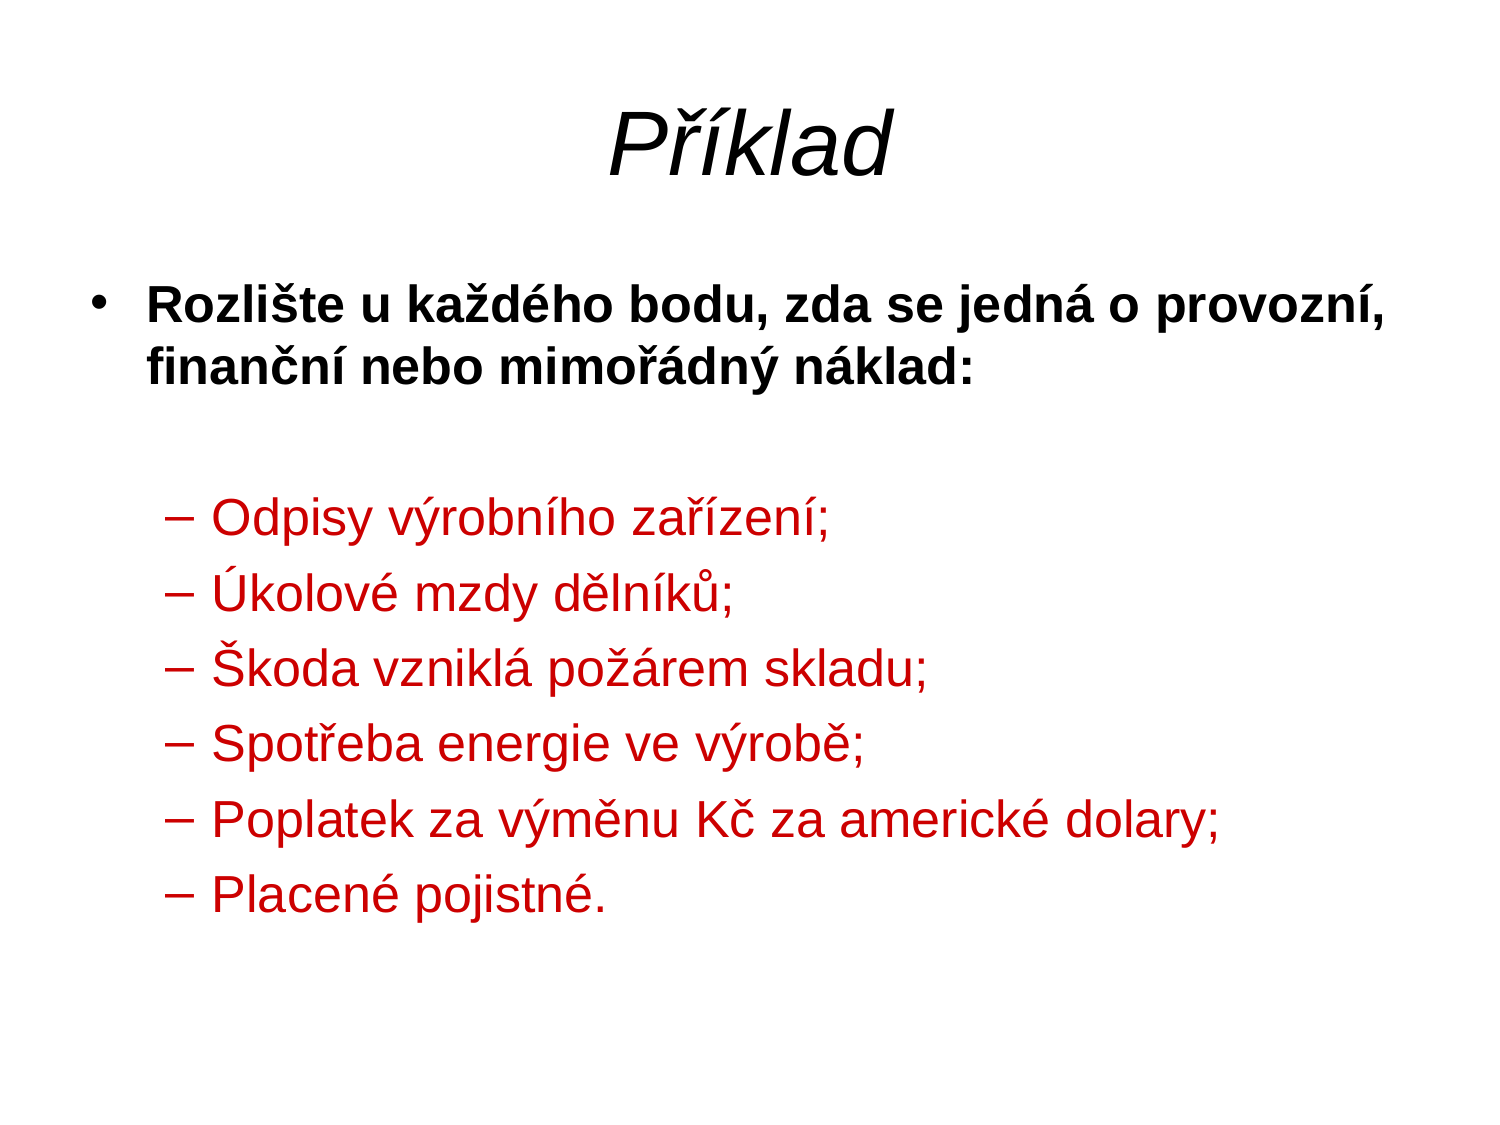

# Příklad
Rozlište u každého bodu, zda se jedná o provozní, finanční nebo mimořádný náklad:
Odpisy výrobního zařízení;
Úkolové mzdy dělníků;
Škoda vzniklá požárem skladu;
Spotřeba energie ve výrobě;
Poplatek za výměnu Kč za americké dolary;
Placené pojistné.